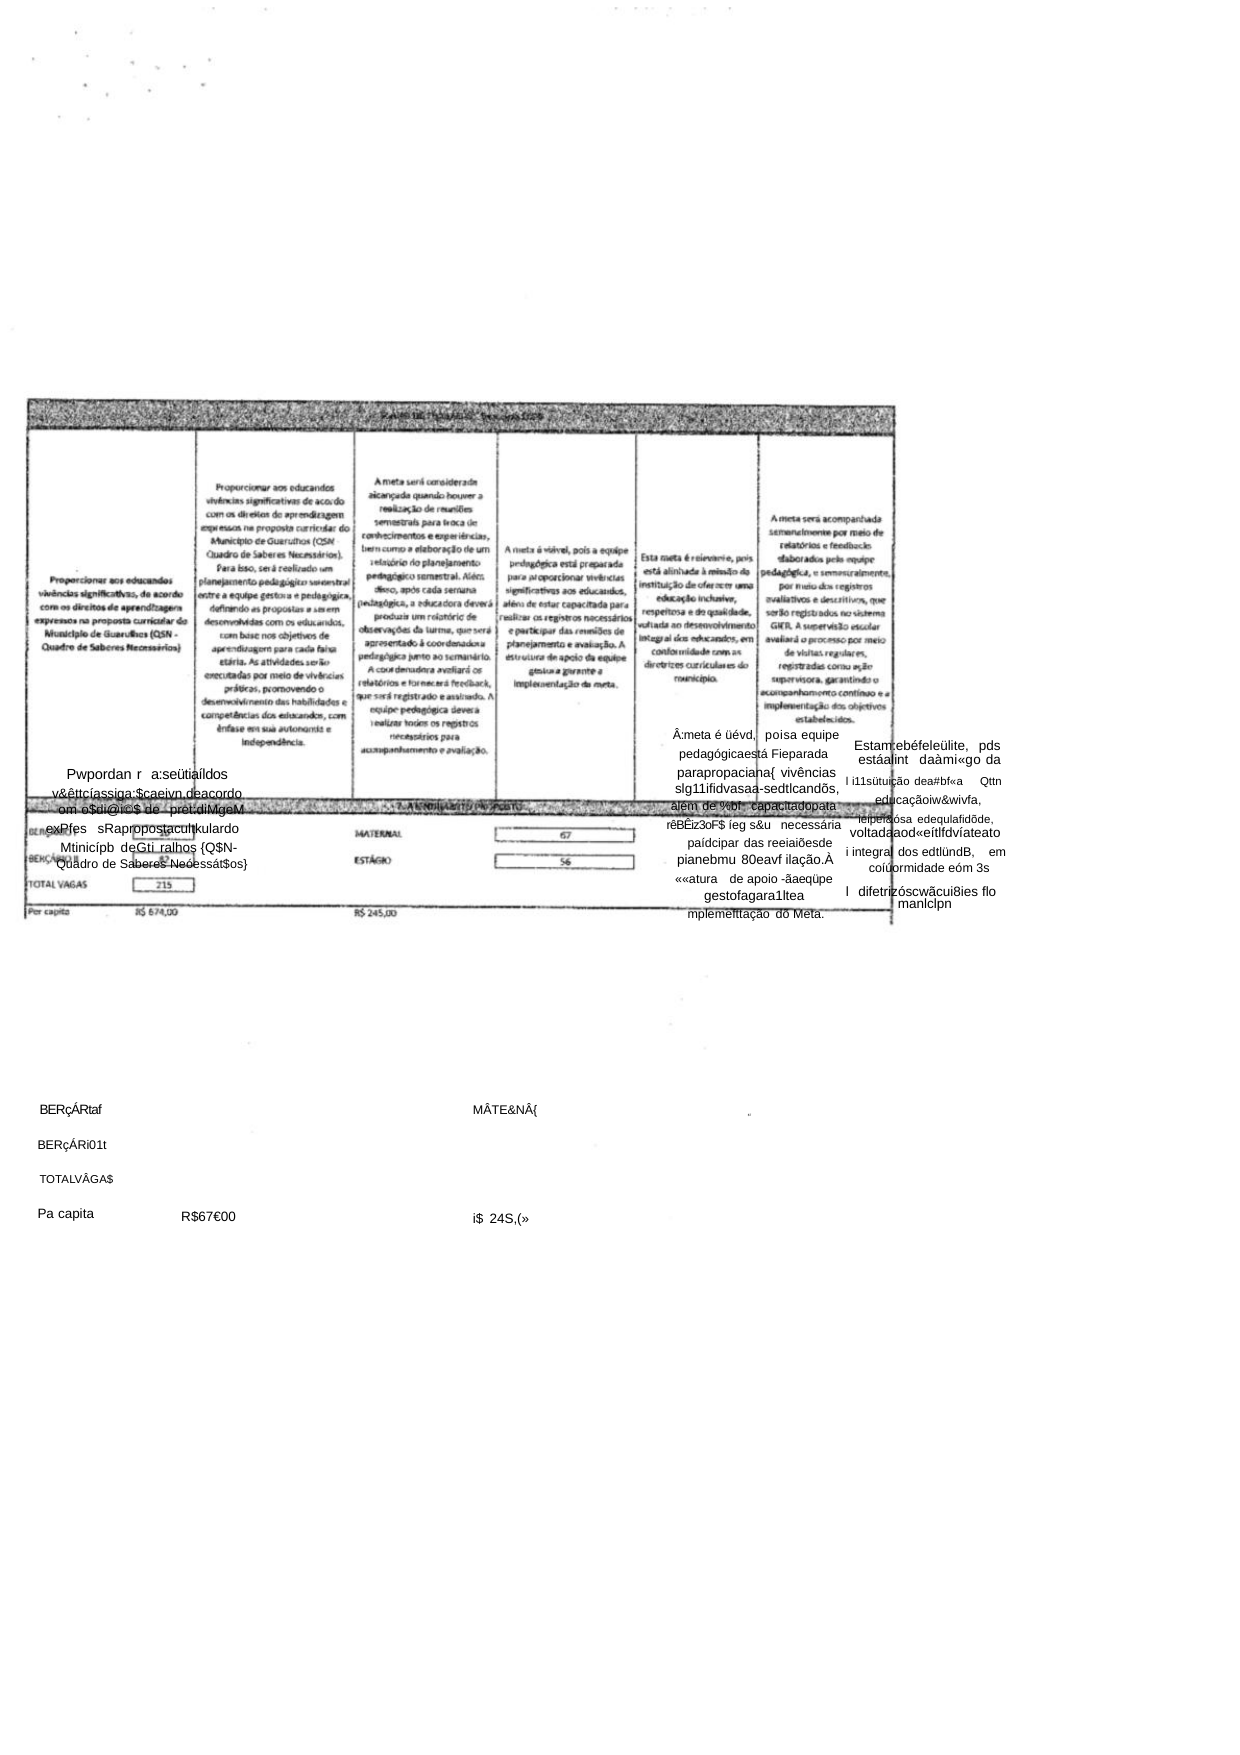

Â:meta é üévd, poisa equipe
pedagógicaestá Fieparada
parapropaciana{ vivências
slg11ifidvasaa-sedtlcandõs,
além de %bf capacitadopata
rêBÊiz3oF$ íeg s&u necessária
paídcipar das reeiaiõesde
pianebmu 80eavf ilação.À
««atura de apoio -ãaeqüpe
gestofagara1ltea
Estam:ebéfeleülite, pds
estáalint daàmi«go da
Pwpordan r a:seütiaíldos
v&êttcíassiga:$caeivn,deacordo
om o$di@i©$ de pret:diMgeM
exPfes sRapropostacultkulardo
Mtinicípb deGti ralhos {Q$N-
Quadro de Saberes Neóessát$os}
l i11sütuição dea#bf«a Qttn
educaçãoiw&wivfa,
ieipeí&ósa edequlafidõde,
voltadaaod«eítlfdvíateato
i integral dos edtlündB, em
coíúormidade eóm 3s
l
difetrizóscwãcui8ies flo
manlclpn
mplemefttação dõ Meta.
BERçÁRtaf
BERçÁRi01t
TOTALVÂGA$
MÂTE&NÂ{
i$ 24S,(»
$7
Pa capita
R$67€00